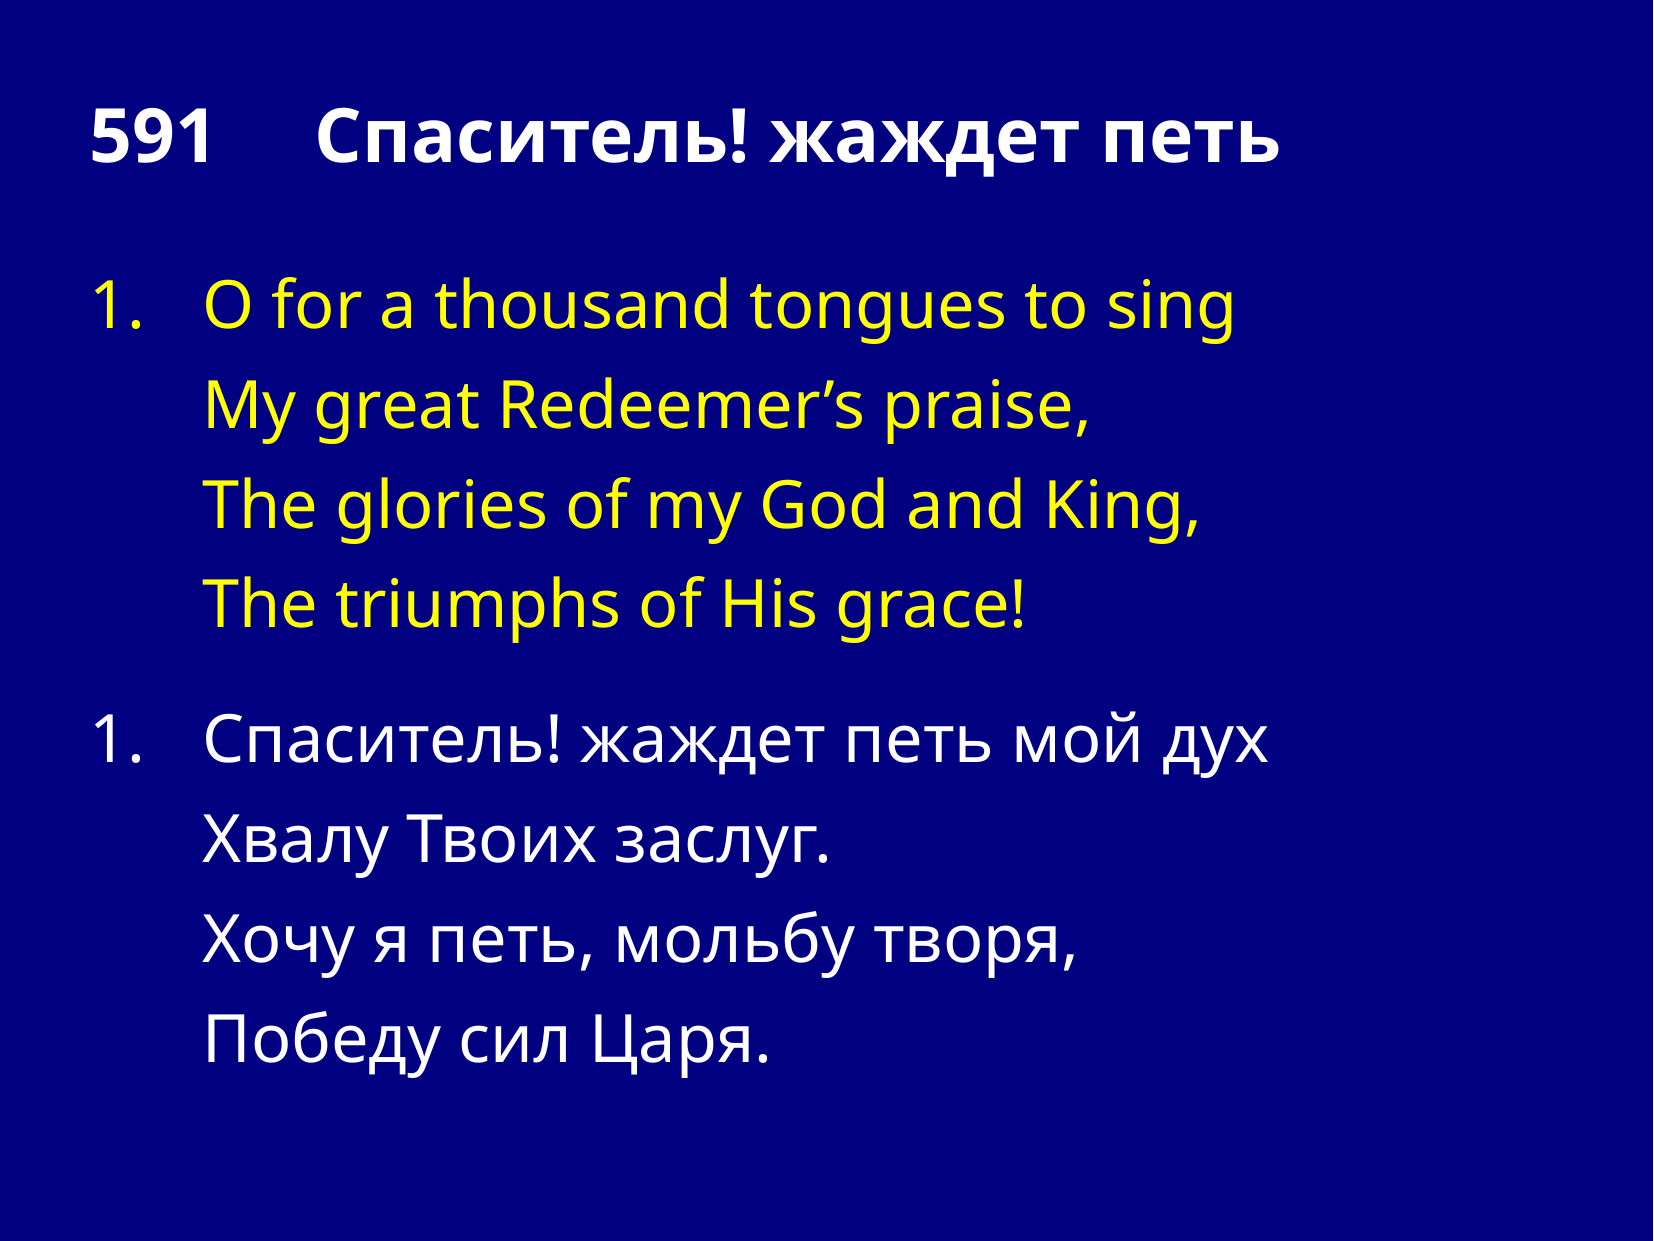

591	Спаситель! жаждет петь
1.	O for a thousand tongues to sing
	My great Redeemer’s praise,
	The glories of my God and King,
	The triumphs of His grace!
1.	Спаситель! жаждет петь мой дух
	Хвалу Твоих заслуг.
	Хочу я петь, мольбу творя,
	Победу сил Царя.